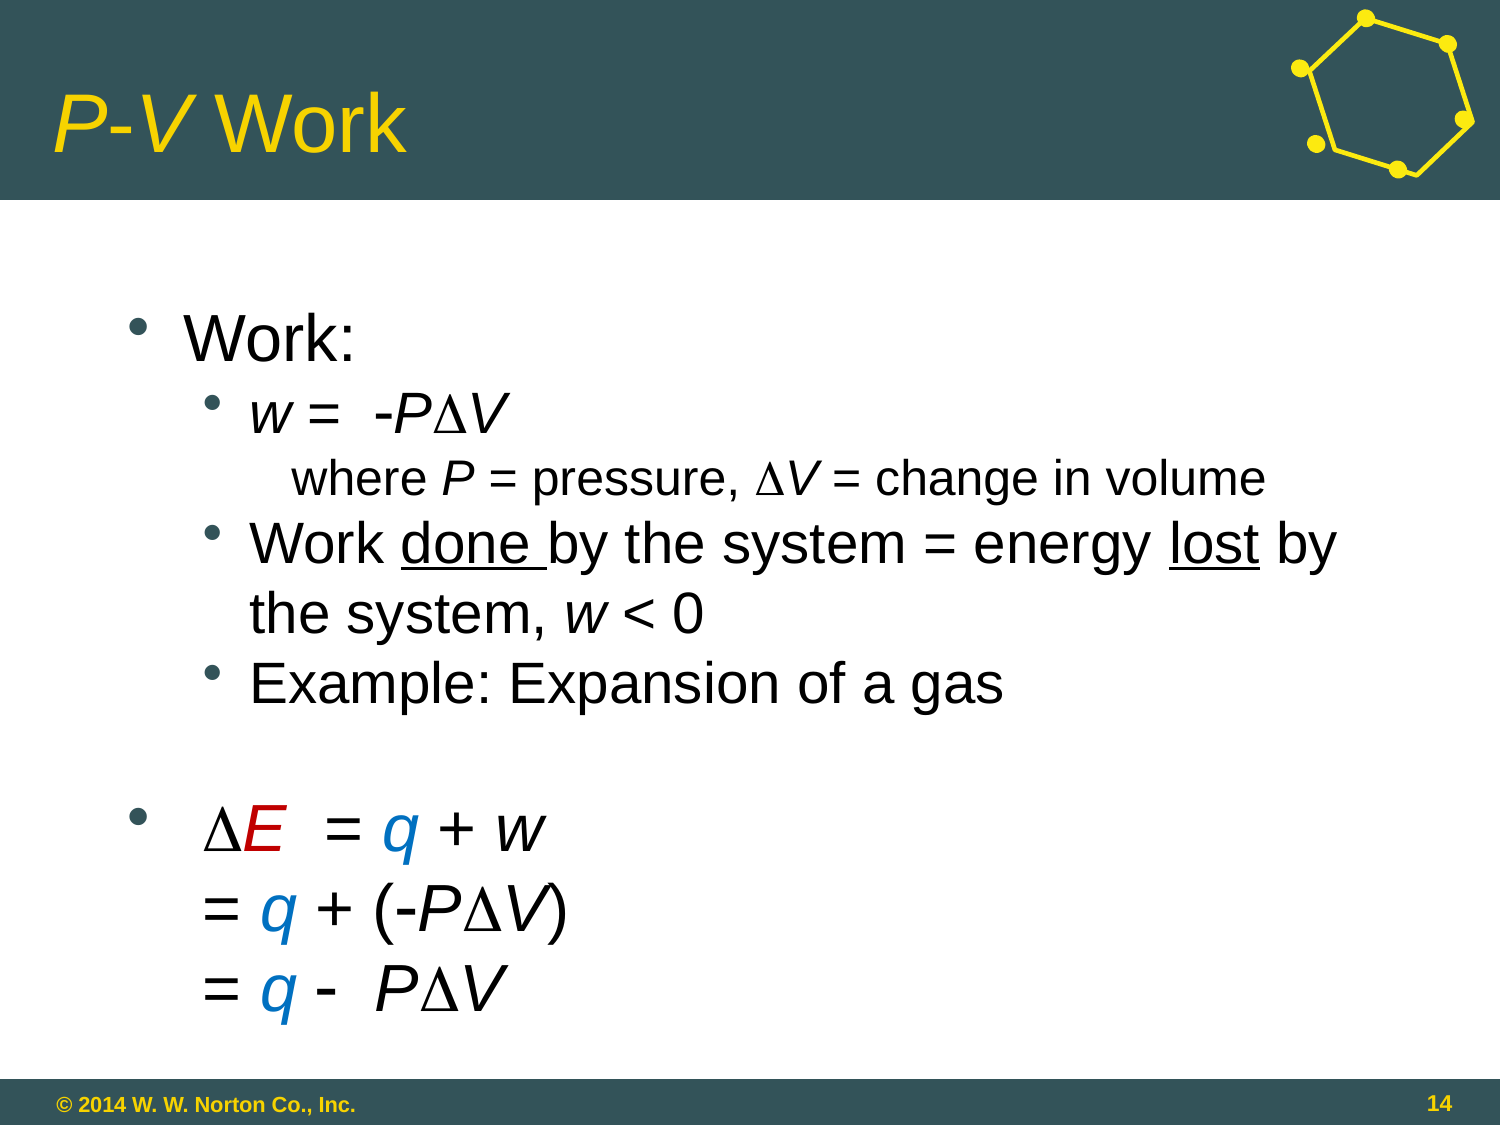

P-V Work
# Work:
w = PV
 where P = pressure, V = change in volume
Work done by the system = energy lost by the system, w < 0
Example: Expansion of a gas
 E = q + w
	= q + (PV)
	= q  PV